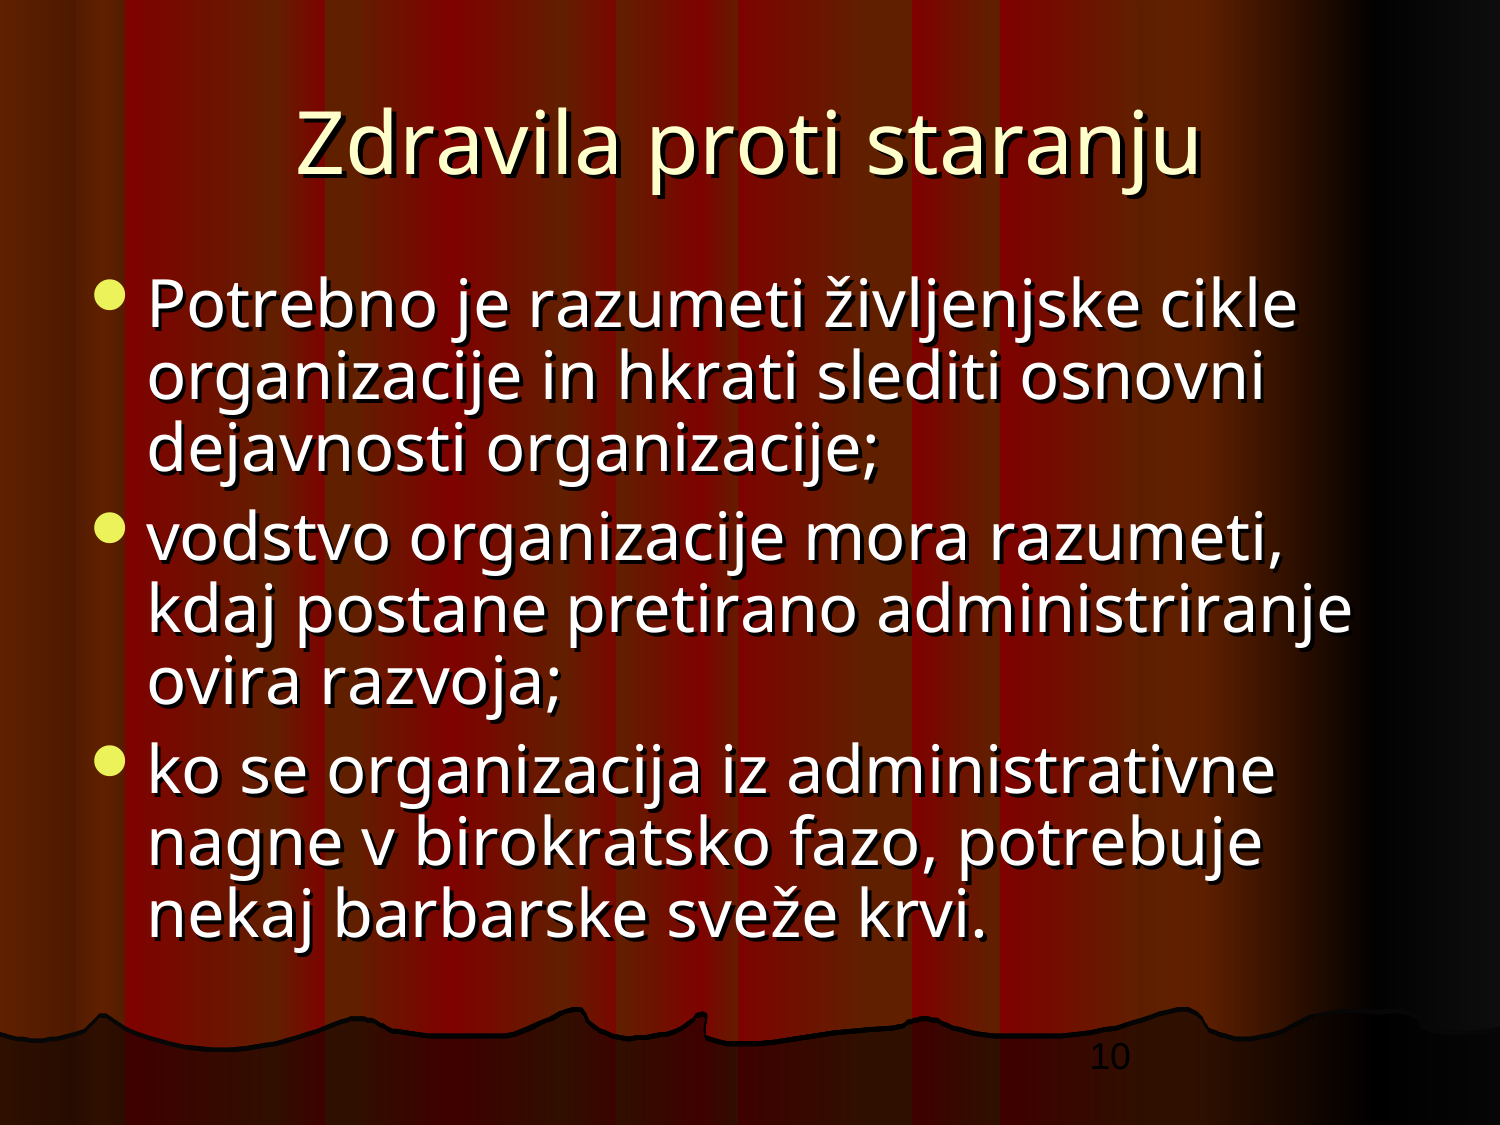

# Zdravila proti staranju
Potrebno je razumeti življenjske cikle organizacije in hkrati slediti osnovni dejavnosti organizacije;
vodstvo organizacije mora razumeti, kdaj postane pretirano administriranje ovira razvoja;
ko se organizacija iz administrativne nagne v birokratsko fazo, potrebuje nekaj barbarske sveže krvi.
10